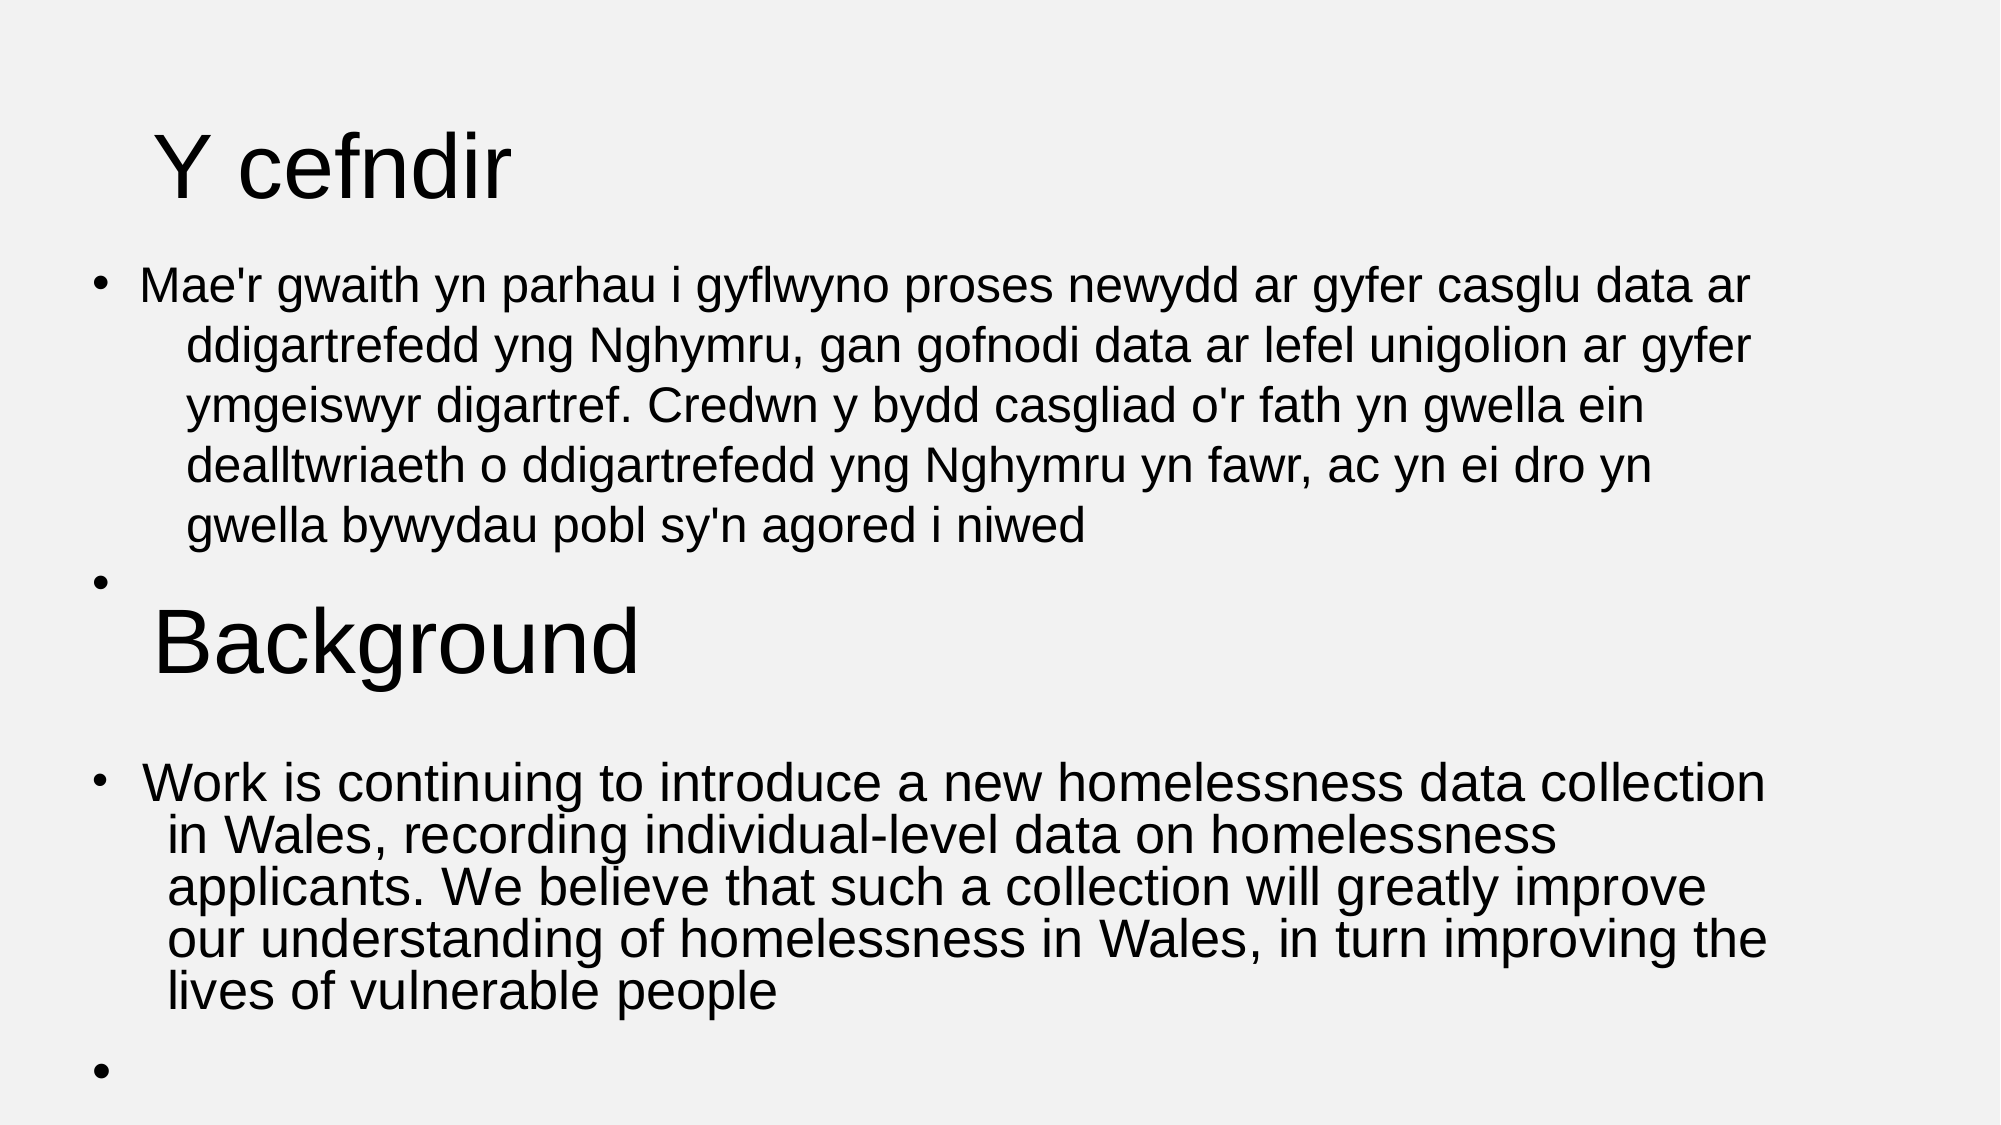

Y cefndir
Mae'r gwaith yn parhau i gyflwyno proses newydd ar gyfer casglu data ar ddigartrefedd yng Nghymru, gan gofnodi data ar lefel unigolion ar gyfer ymgeiswyr digartref. Credwn y bydd casgliad o'r fath yn gwella ein dealltwriaeth o ddigartrefedd yng Nghymru yn fawr, ac yn ei dro yn gwella bywydau pobl sy'n agored i niwed
Background
# Work is continuing to introduce a new homelessness data collection in Wales, recording individual-level data on homelessness applicants. We believe that such a collection will greatly improve our understanding of homelessness in Wales, in turn improving the lives of vulnerable people